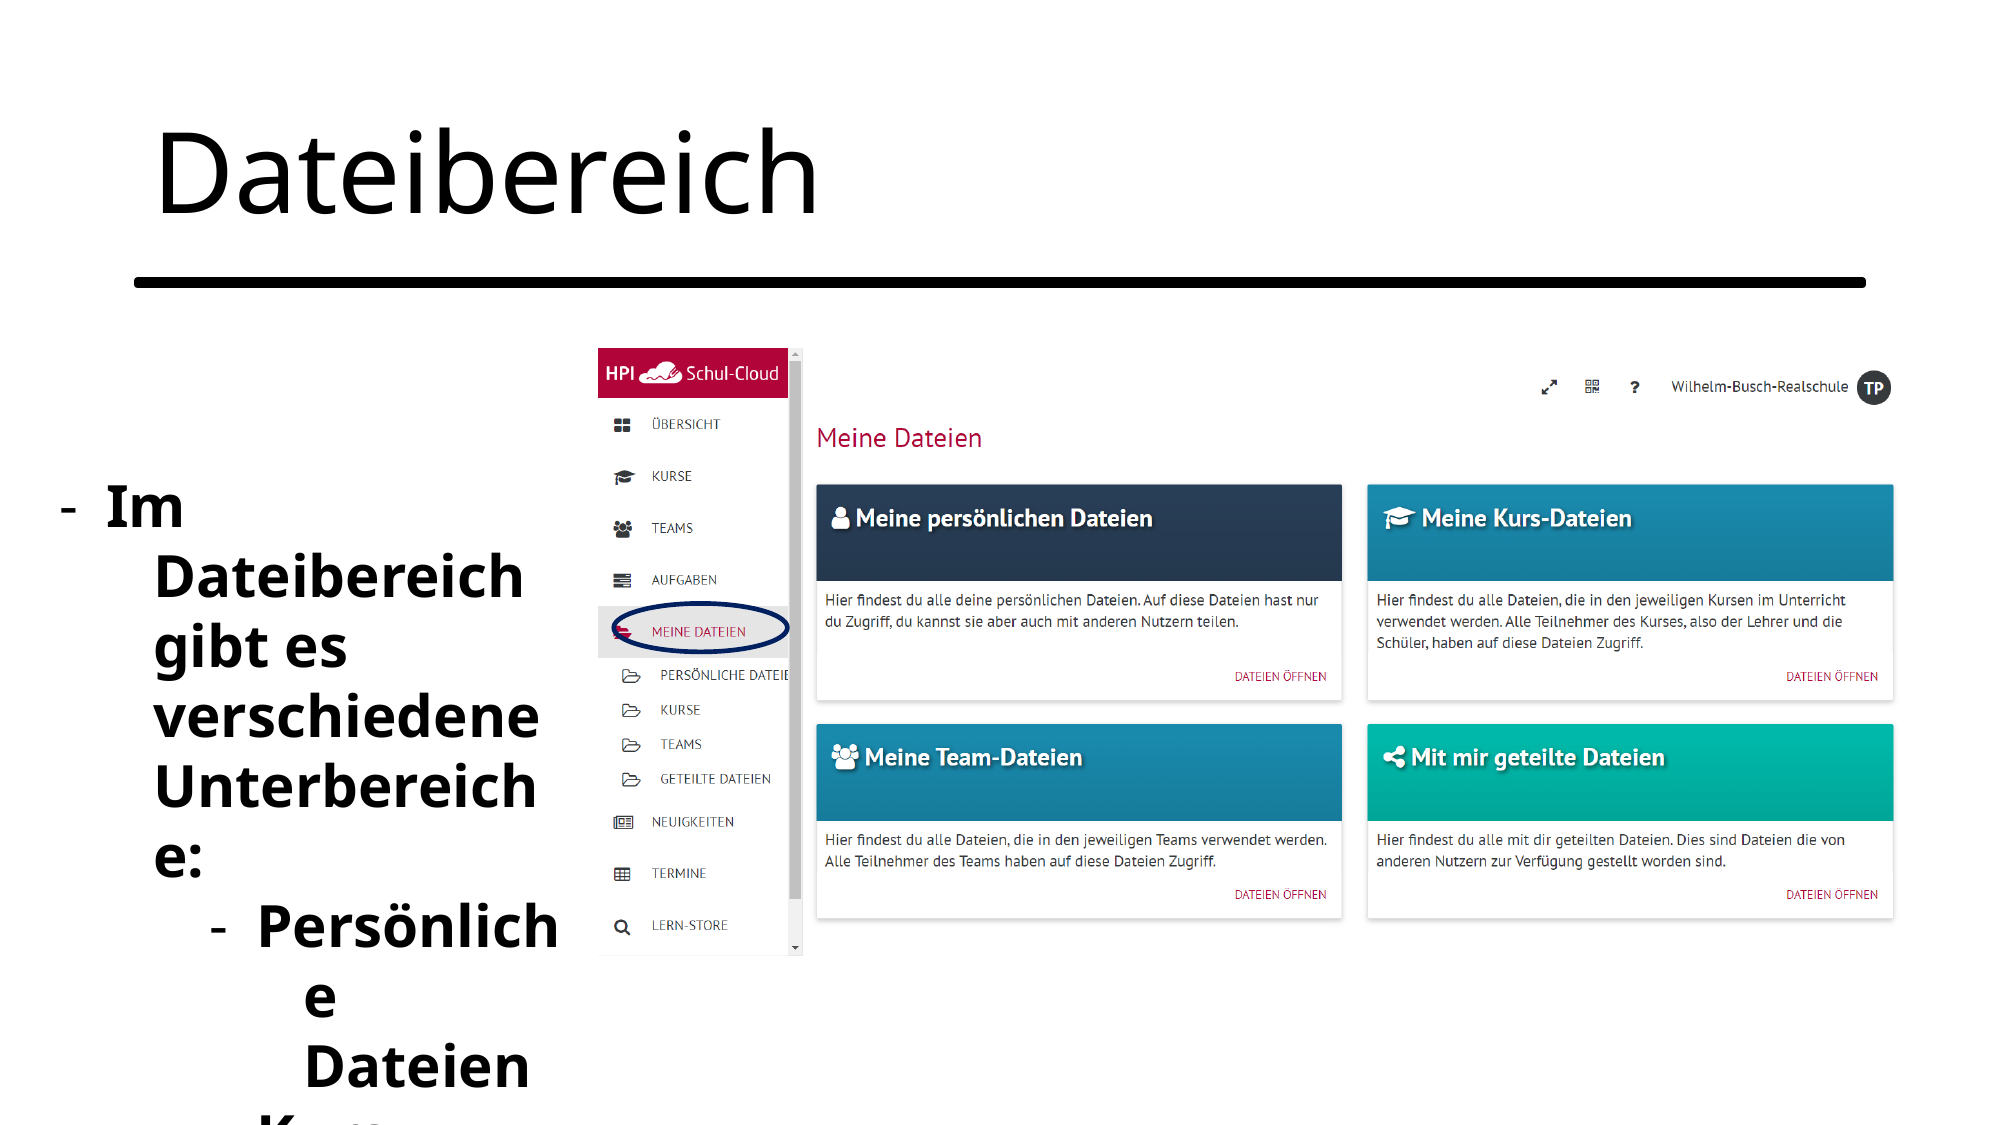

# Dateibereich
Im Dateibereich gibt es verschiedene Unterbereiche:
Persönliche Dateien
Kurs-Dateien
Team-Dateien
Geteilte Dateien